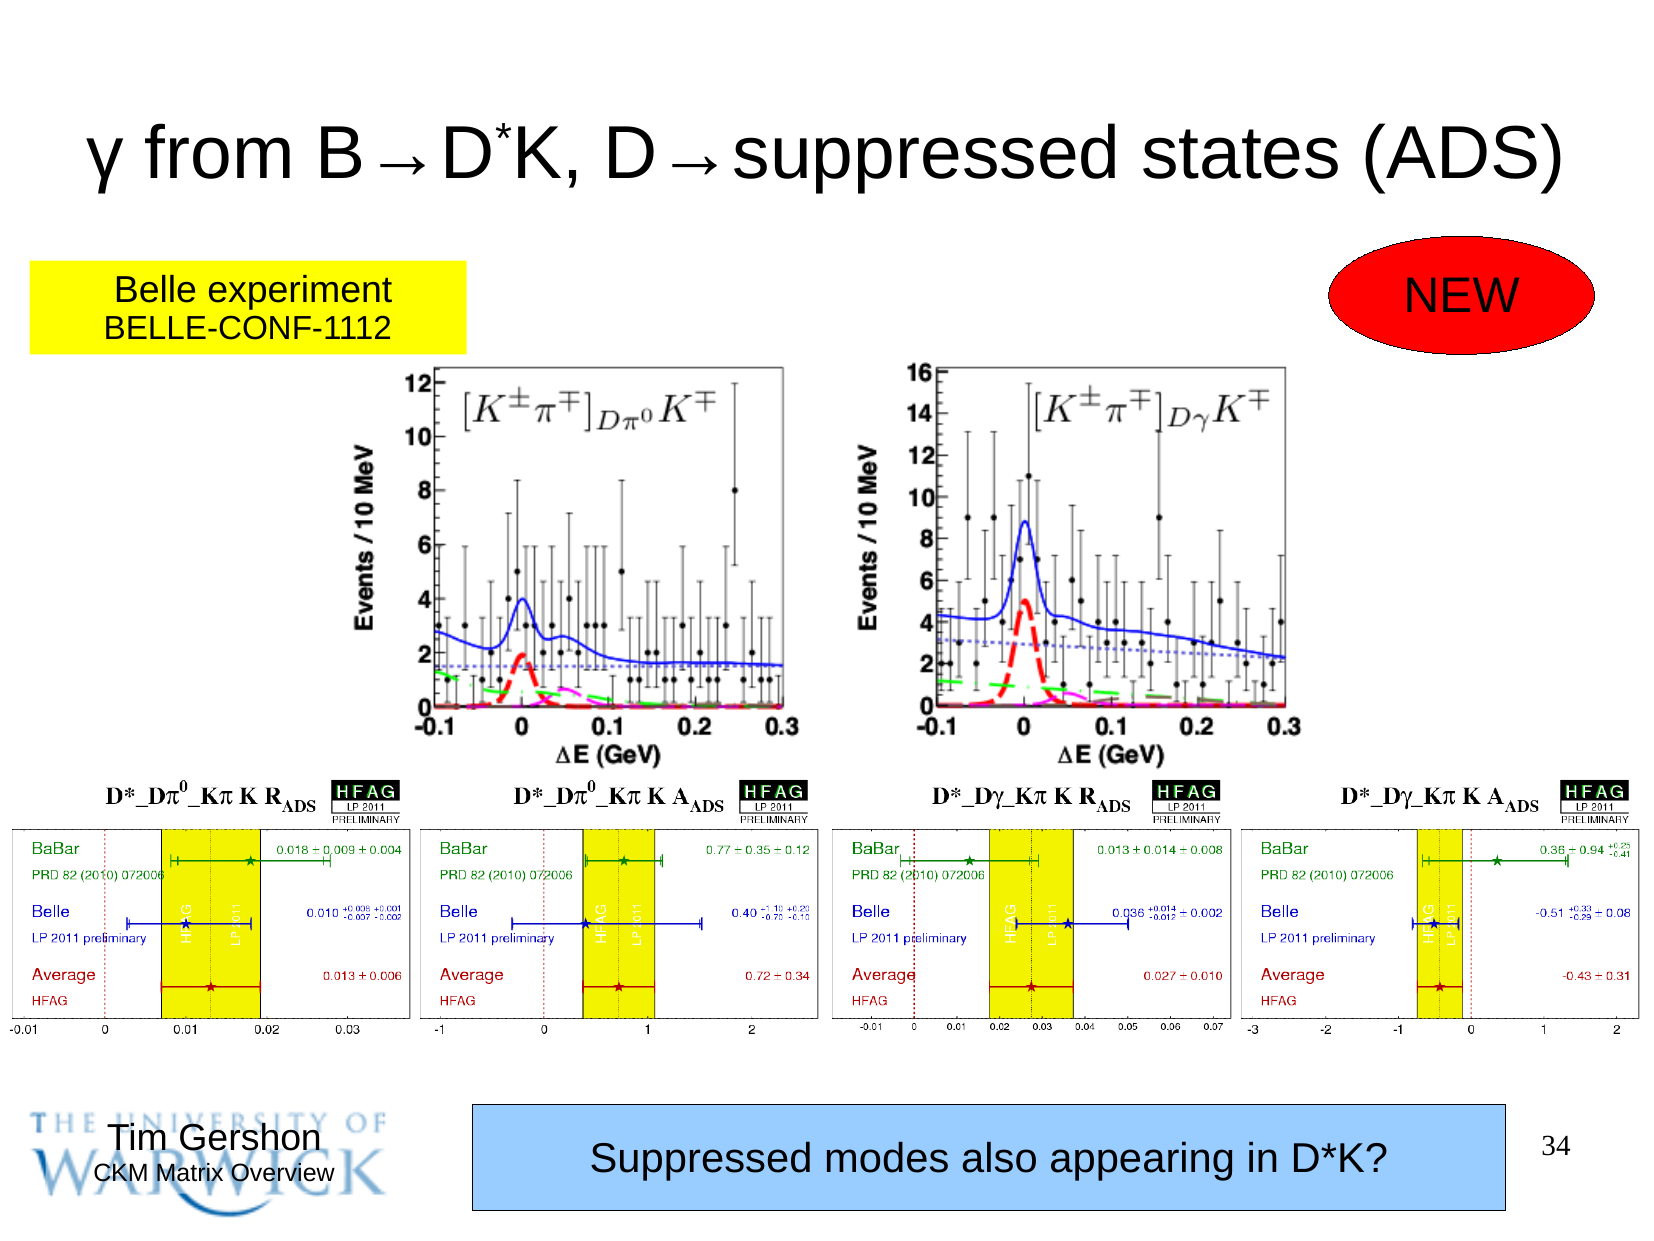

# γ from B→D*K, D→suppressed states (ADS)
NEW
 Belle experiment
BELLE-CONF-1112
Suppressed modes also appearing in D*K?
Tim Gershon
CKM Matrix Overview
34